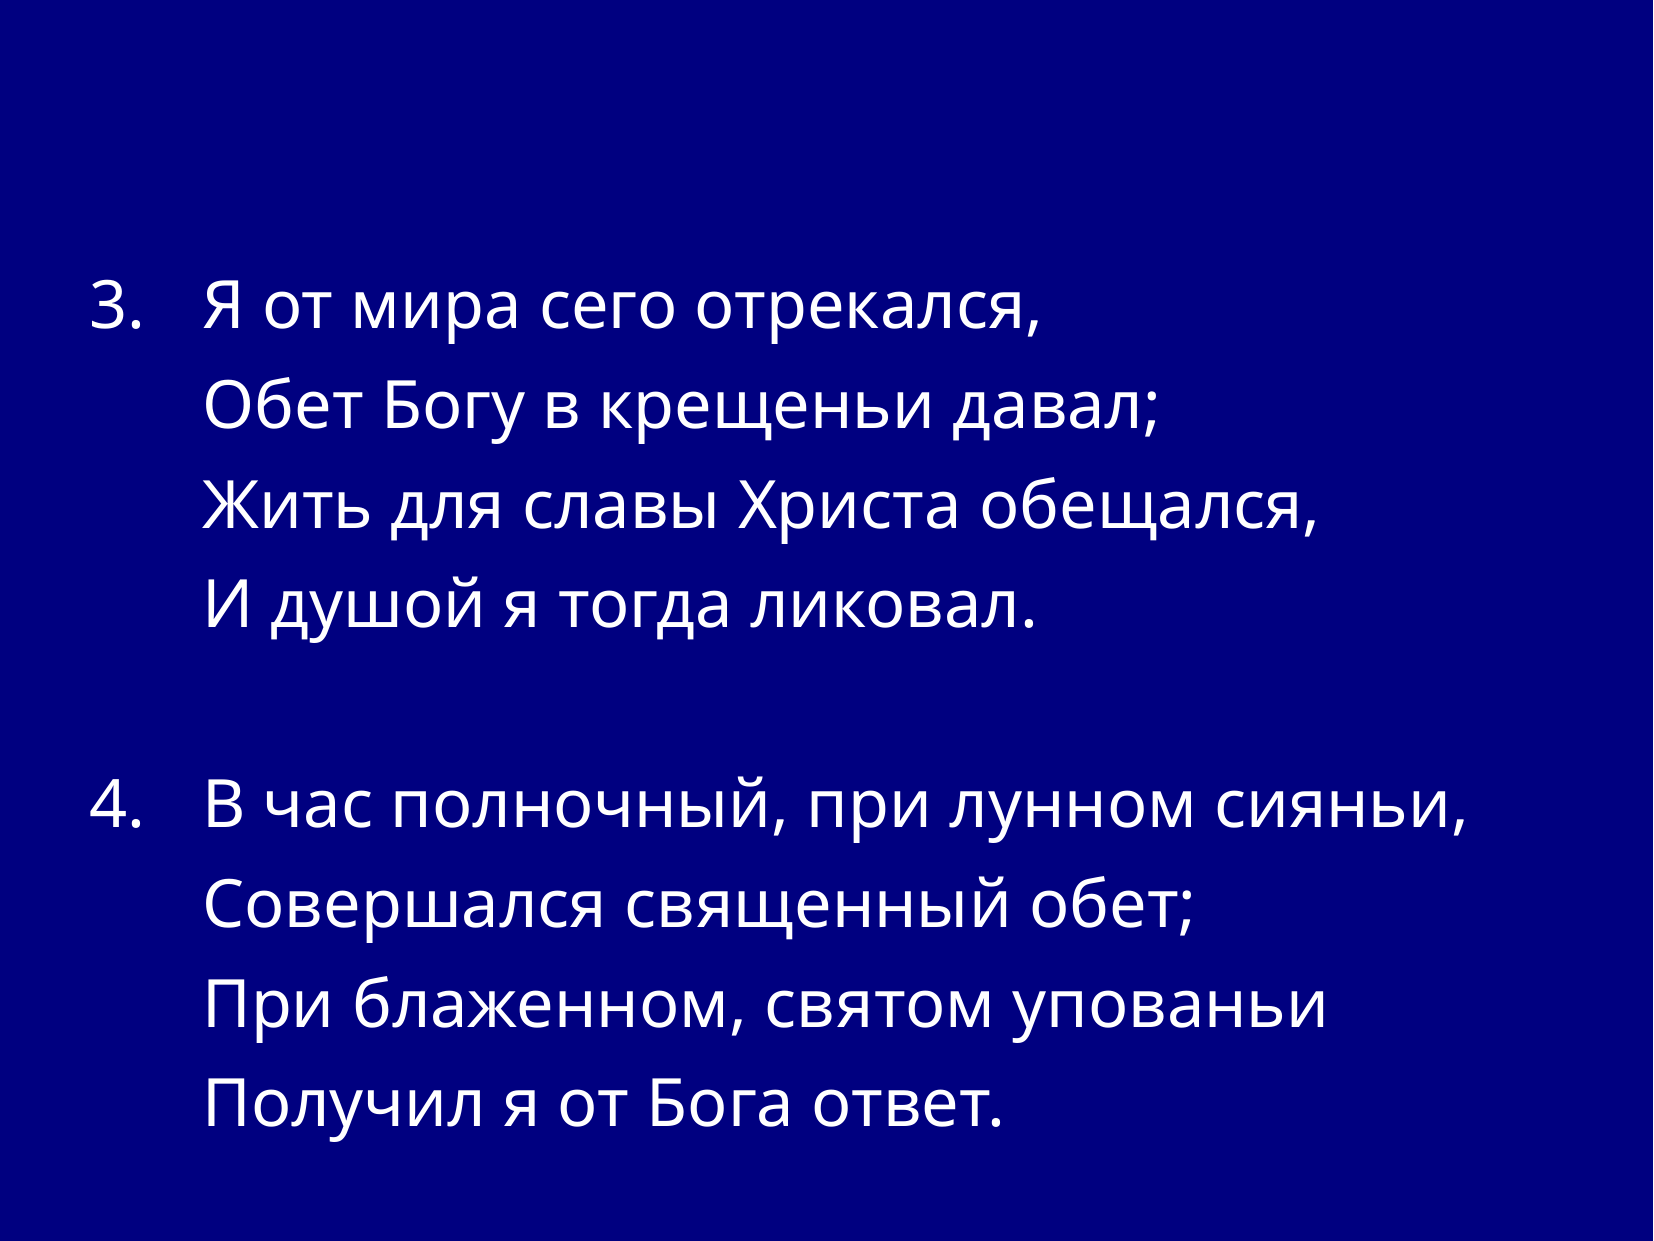

3.	Я от мира сего отрекался,
	Обет Богу в крещеньи давал;
	Жить для славы Христа обещался,
	И душой я тогда ликовал.
4.	В час полночный, при лунном сияньи,
	Совершался священный обет;
	При блаженном, святом упованьи
	Получил я от Бога ответ.